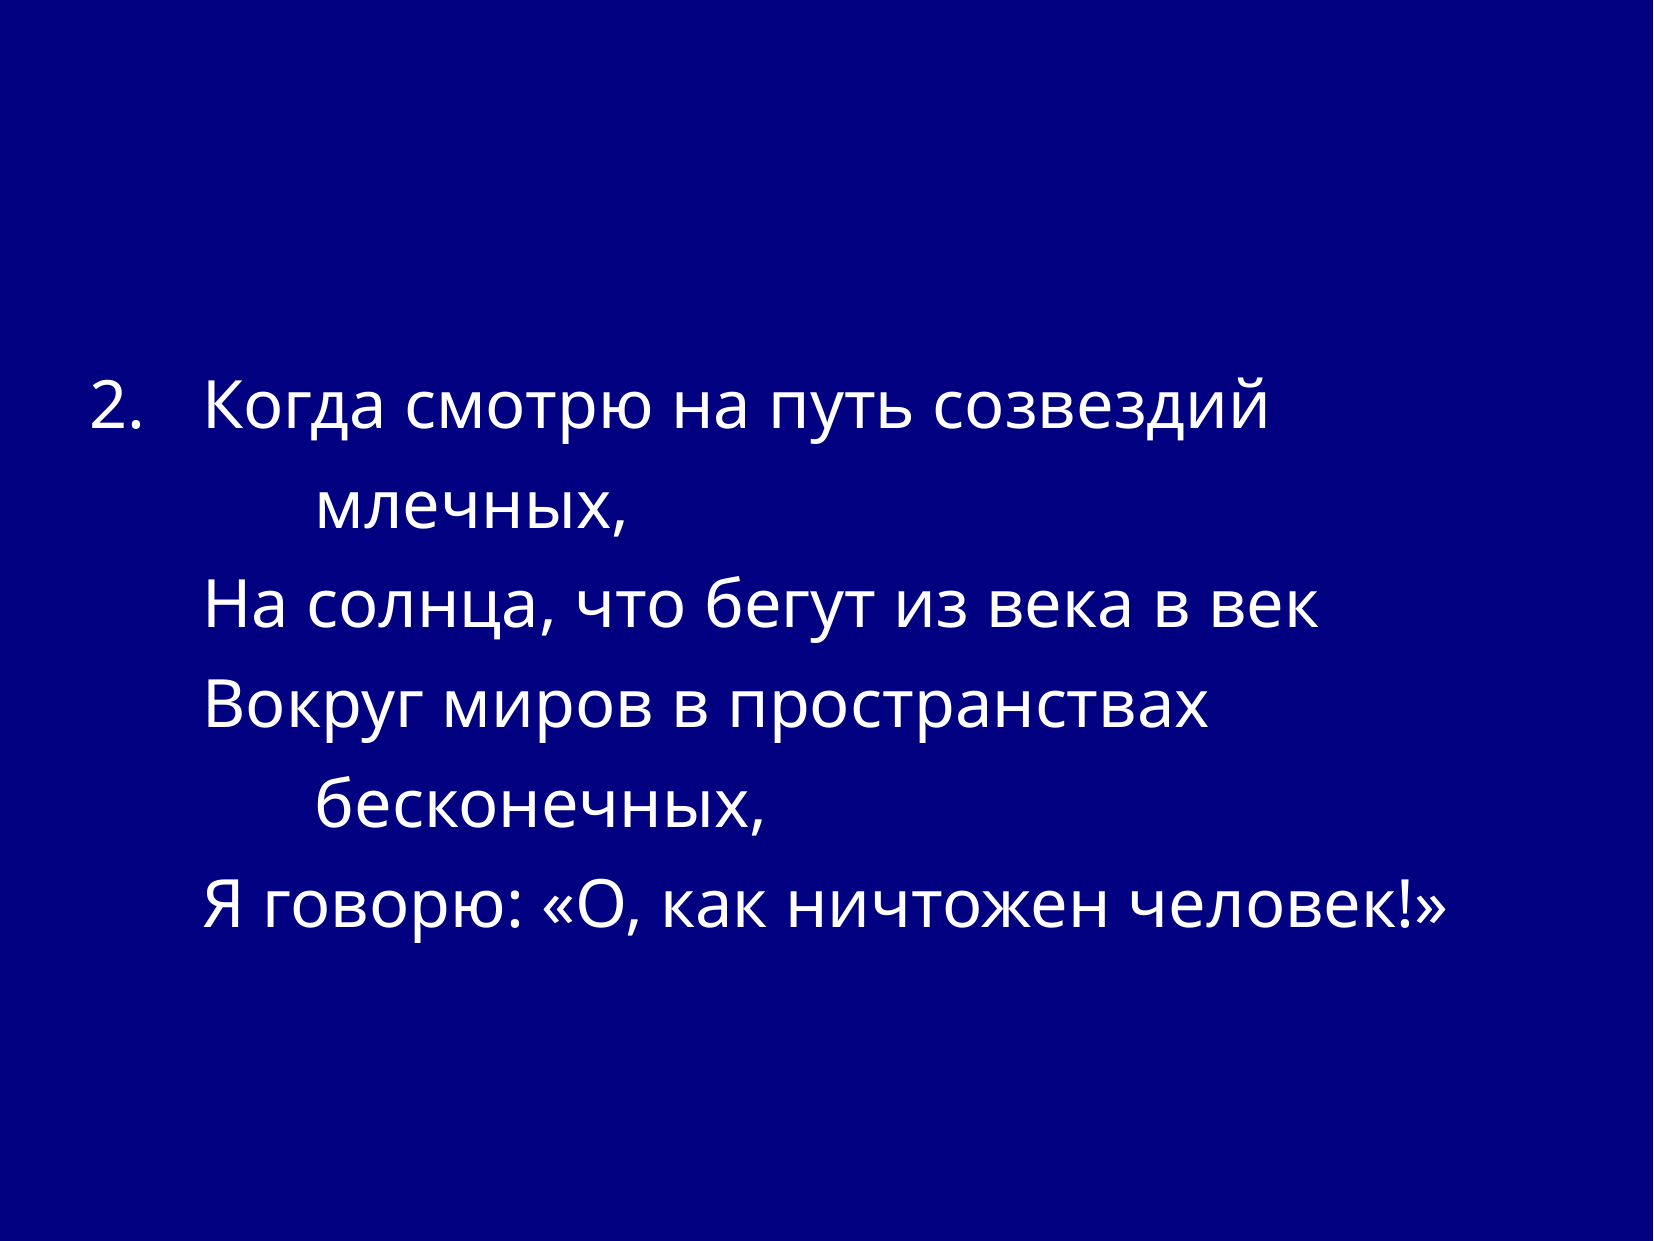

2.	Когда смотрю на путь созвездий
		млечных,
	На солнца, что бегут из века в век
	Вокруг миров в пространствах
		бесконечных,
	Я говорю: «О, как ничтожен человек!»